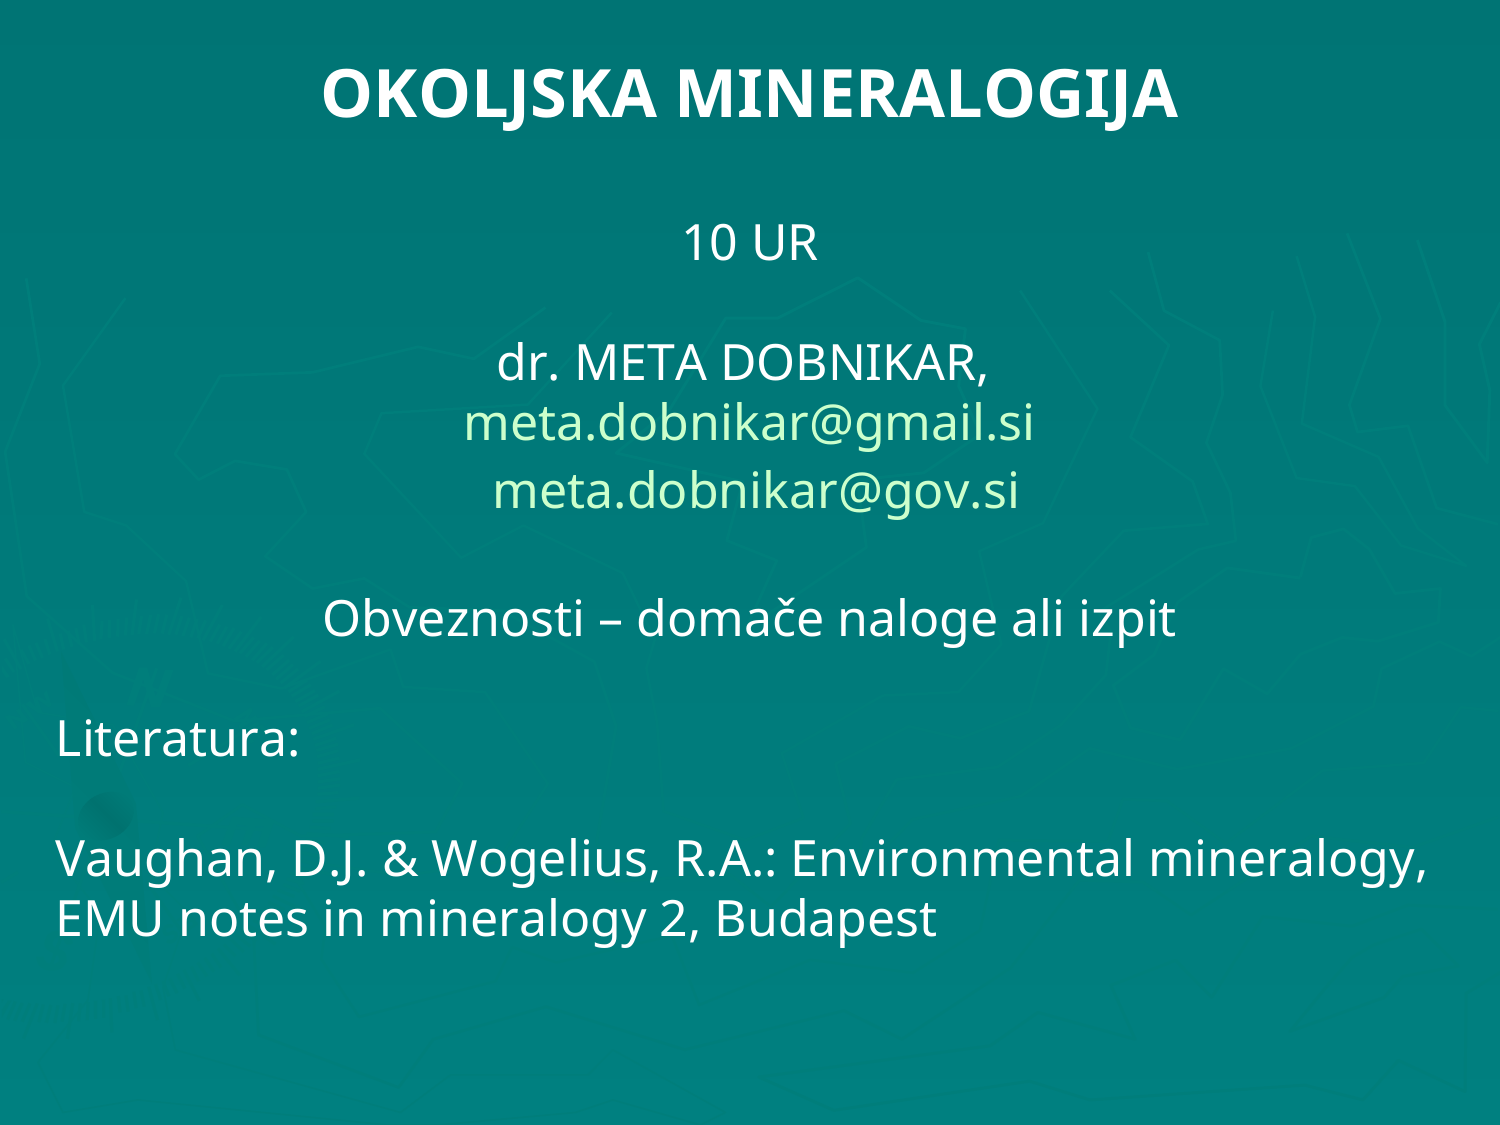

OKOLJSKA MINERALOGIJA
10 UR
dr. META DOBNIKAR,
meta.dobnikar@gmail.si
 meta.dobnikar@gov.si
Obveznosti – domače naloge ali izpit
Literatura:
Vaughan, D.J. & Wogelius, R.A.: Environmental mineralogy,
EMU notes in mineralogy 2, Budapest